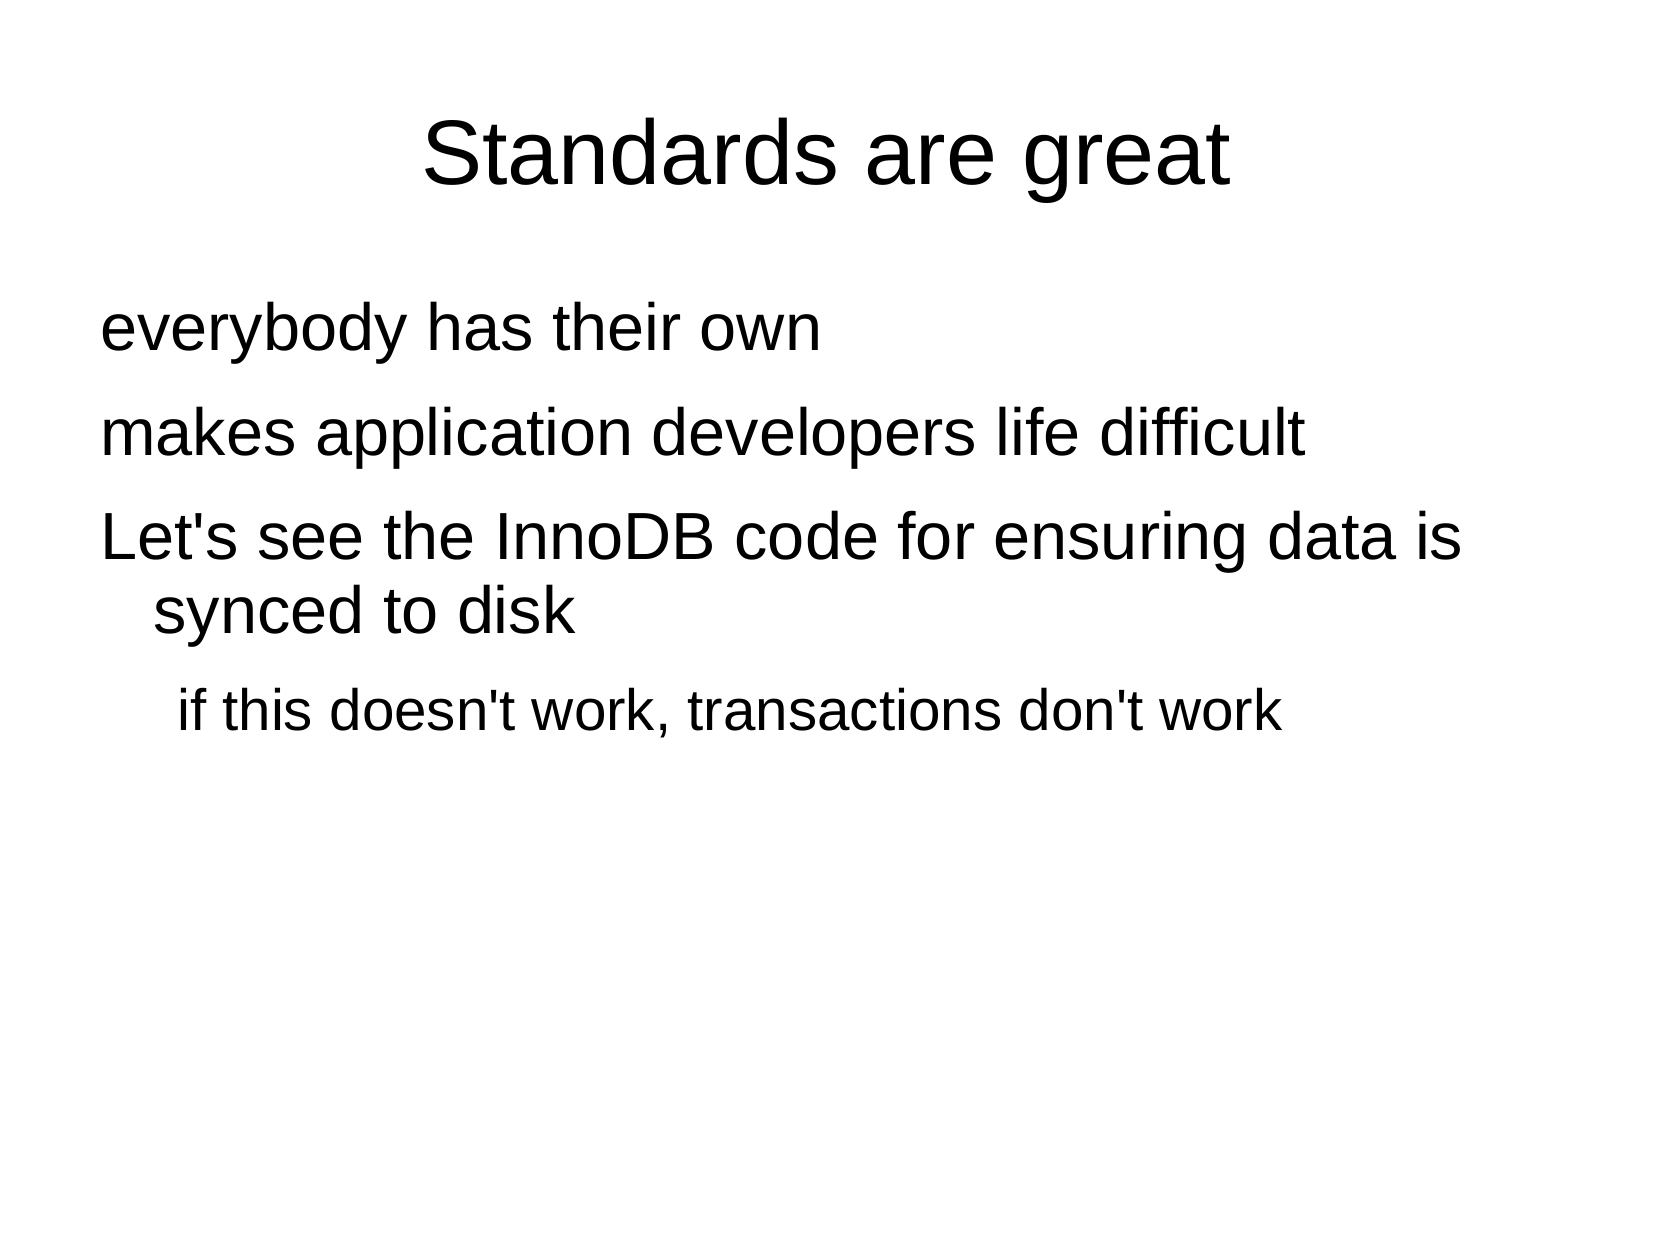

# Standards are great
everybody has their own
makes application developers life difficult
Let's see the InnoDB code for ensuring data is synced to disk
if this doesn't work, transactions don't work